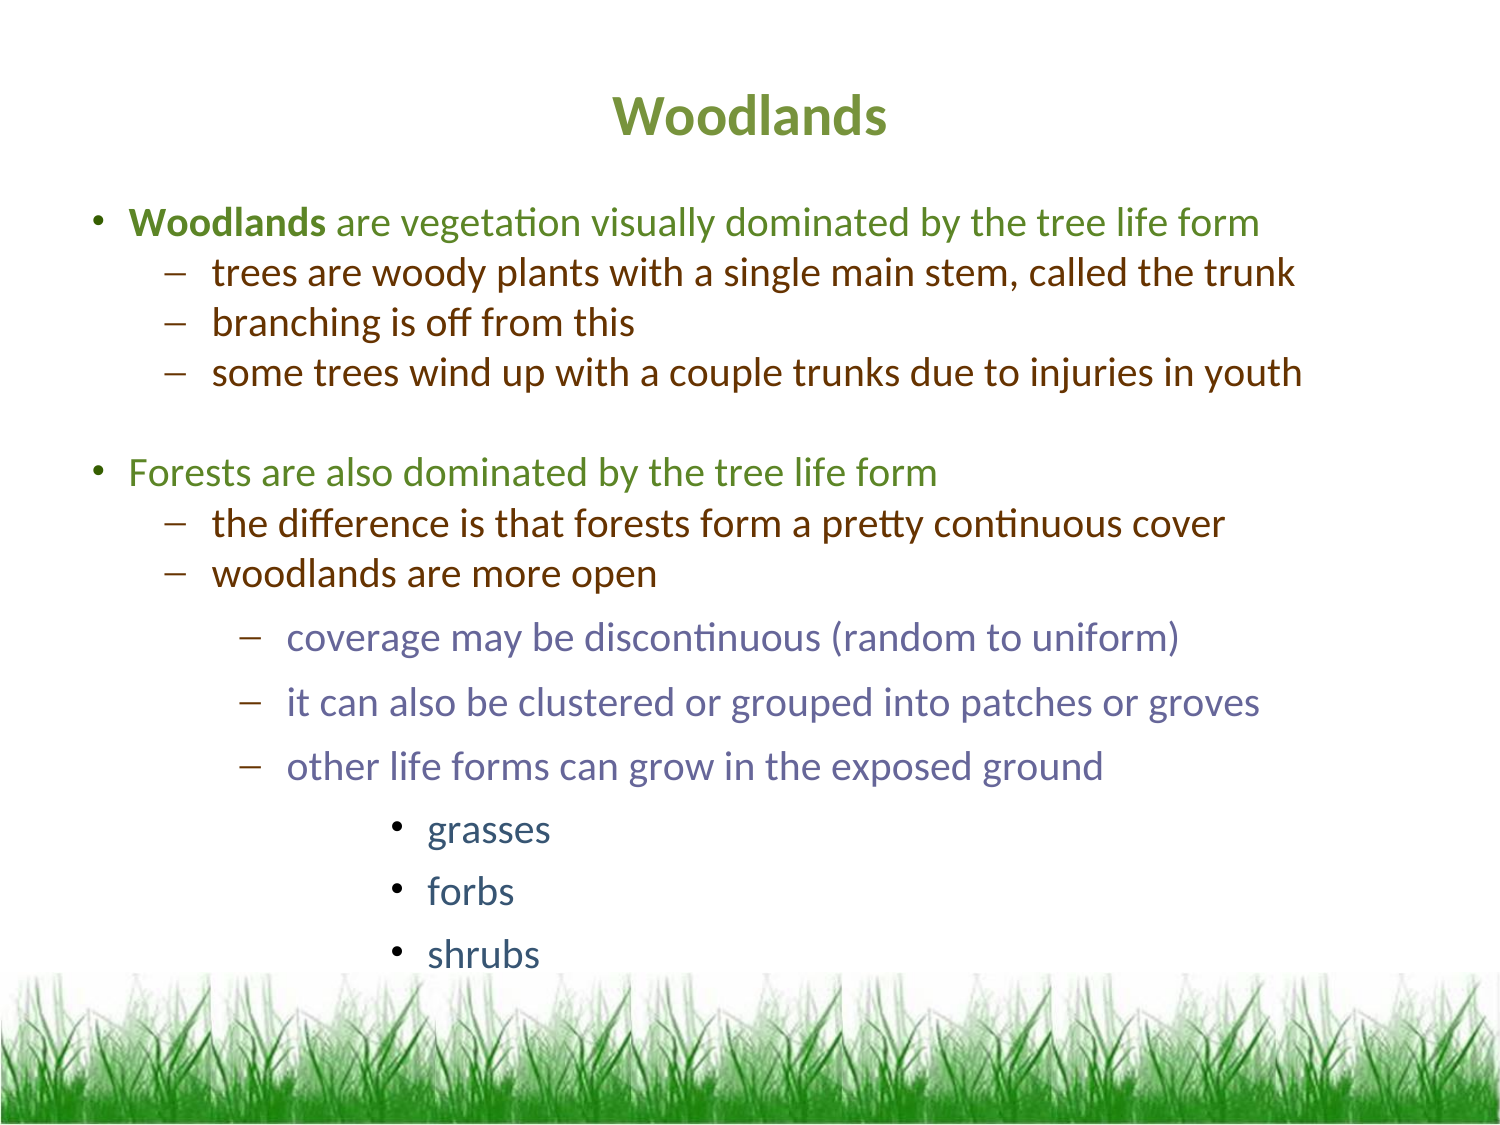

# Woodlands
Woodlands are vegetation visually dominated by the tree life form
trees are woody plants with a single main stem, called the trunk
branching is off from this
some trees wind up with a couple trunks due to injuries in youth
Forests are also dominated by the tree life form
the difference is that forests form a pretty continuous cover
woodlands are more open
coverage may be discontinuous (random to uniform)
it can also be clustered or grouped into patches or groves
other life forms can grow in the exposed ground
grasses
forbs
shrubs